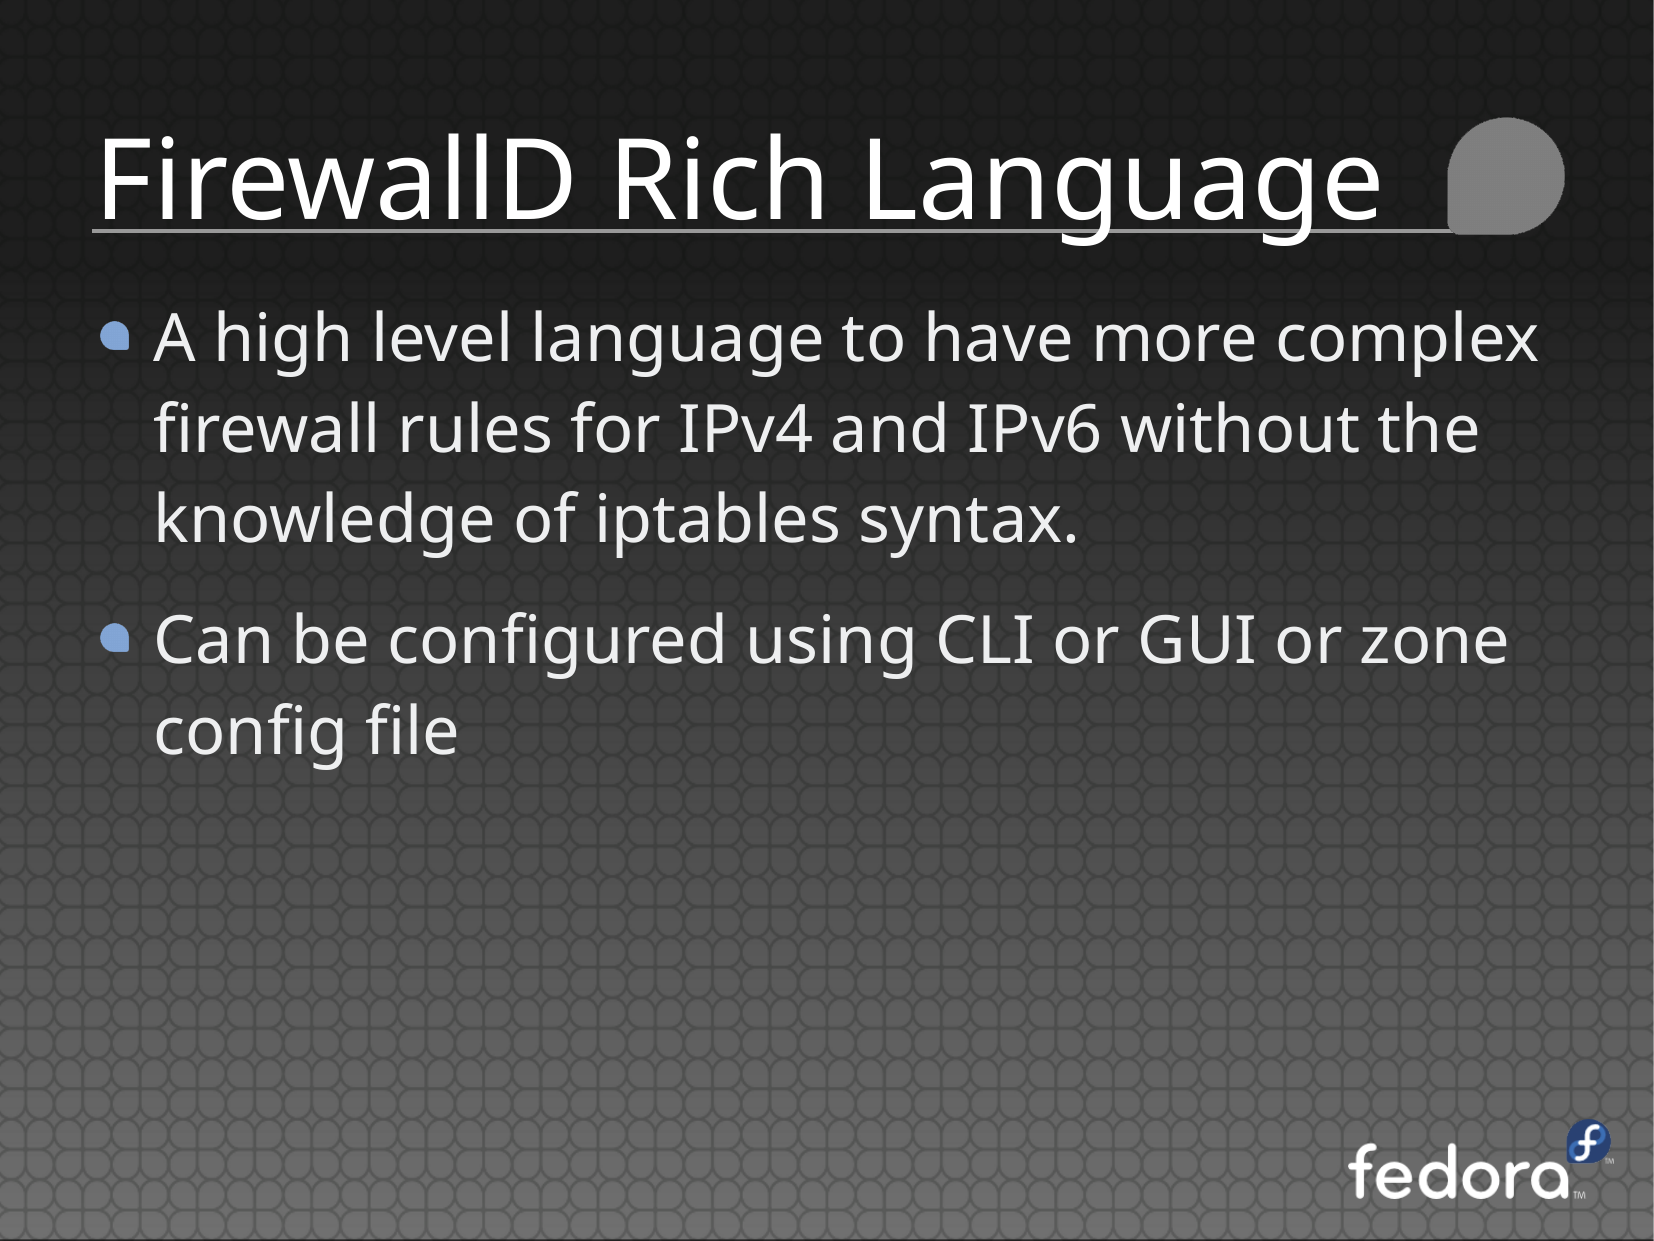

FirewallD Rich Language
# A high level language to have more complex firewall rules for IPv4 and IPv6 without the knowledge of iptables syntax.
Can be configured using CLI or GUI or zone config file